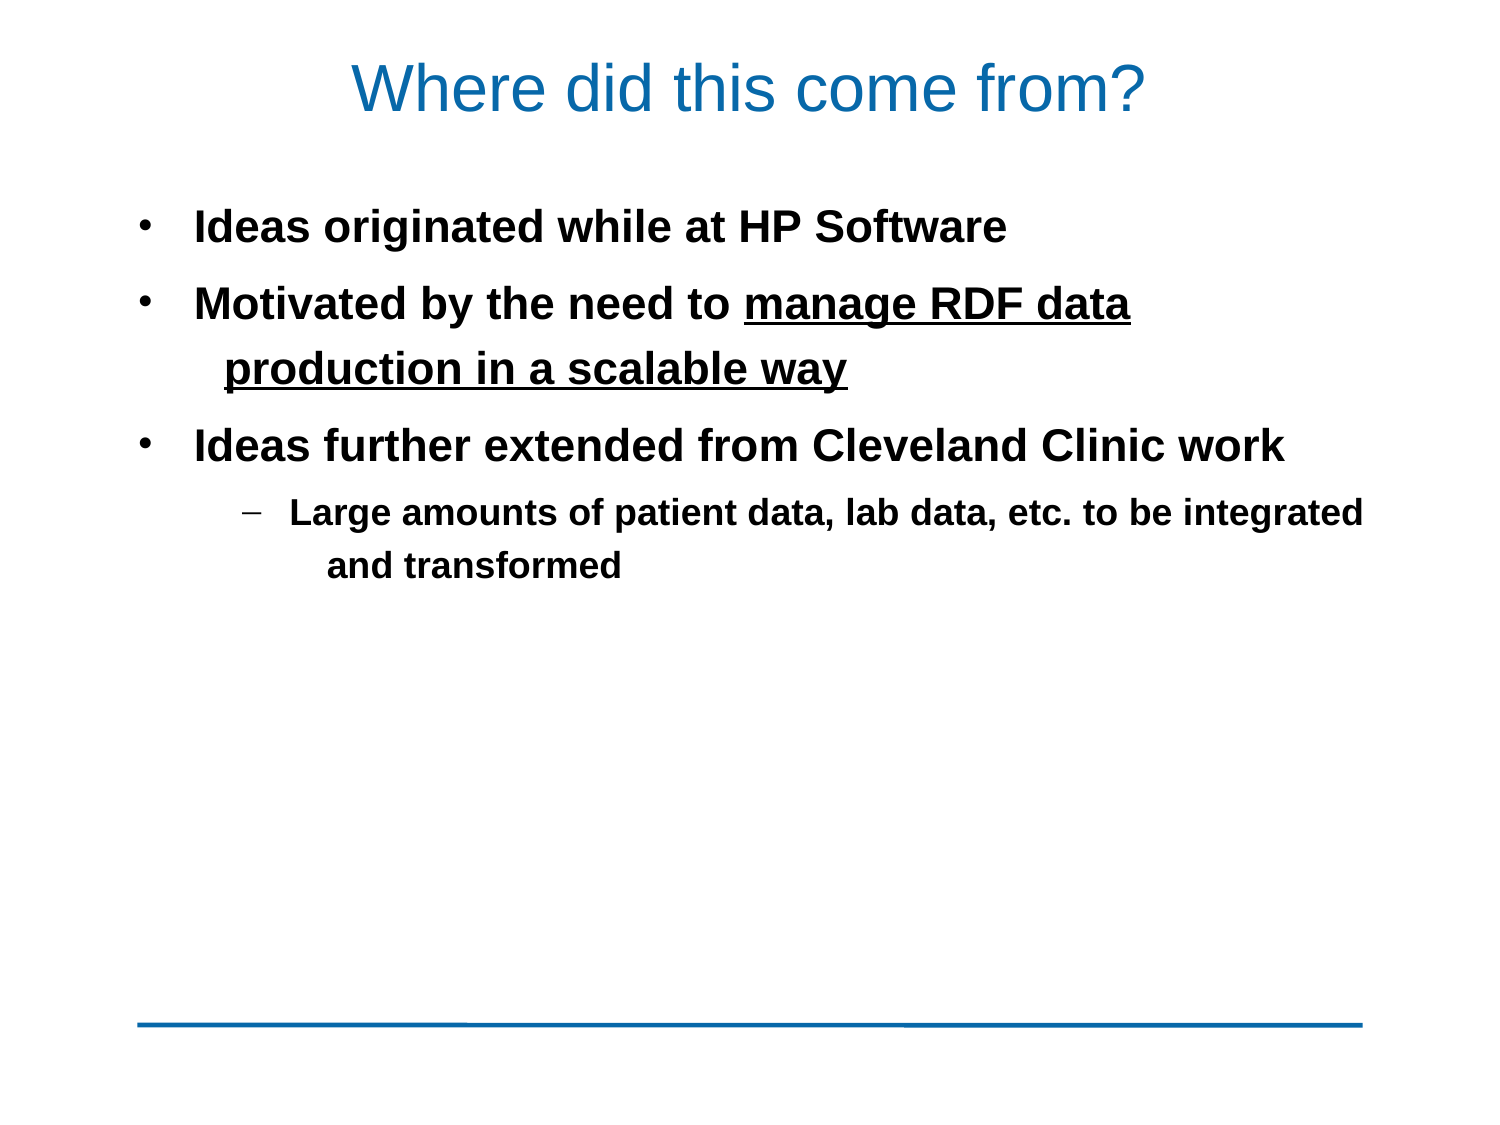

# Where did this come from?
Ideas originated while at HP Software
Motivated by the need to manage RDF data production in a scalable way
Ideas further extended from Cleveland Clinic work
Large amounts of patient data, lab data, etc. to be integrated and transformed